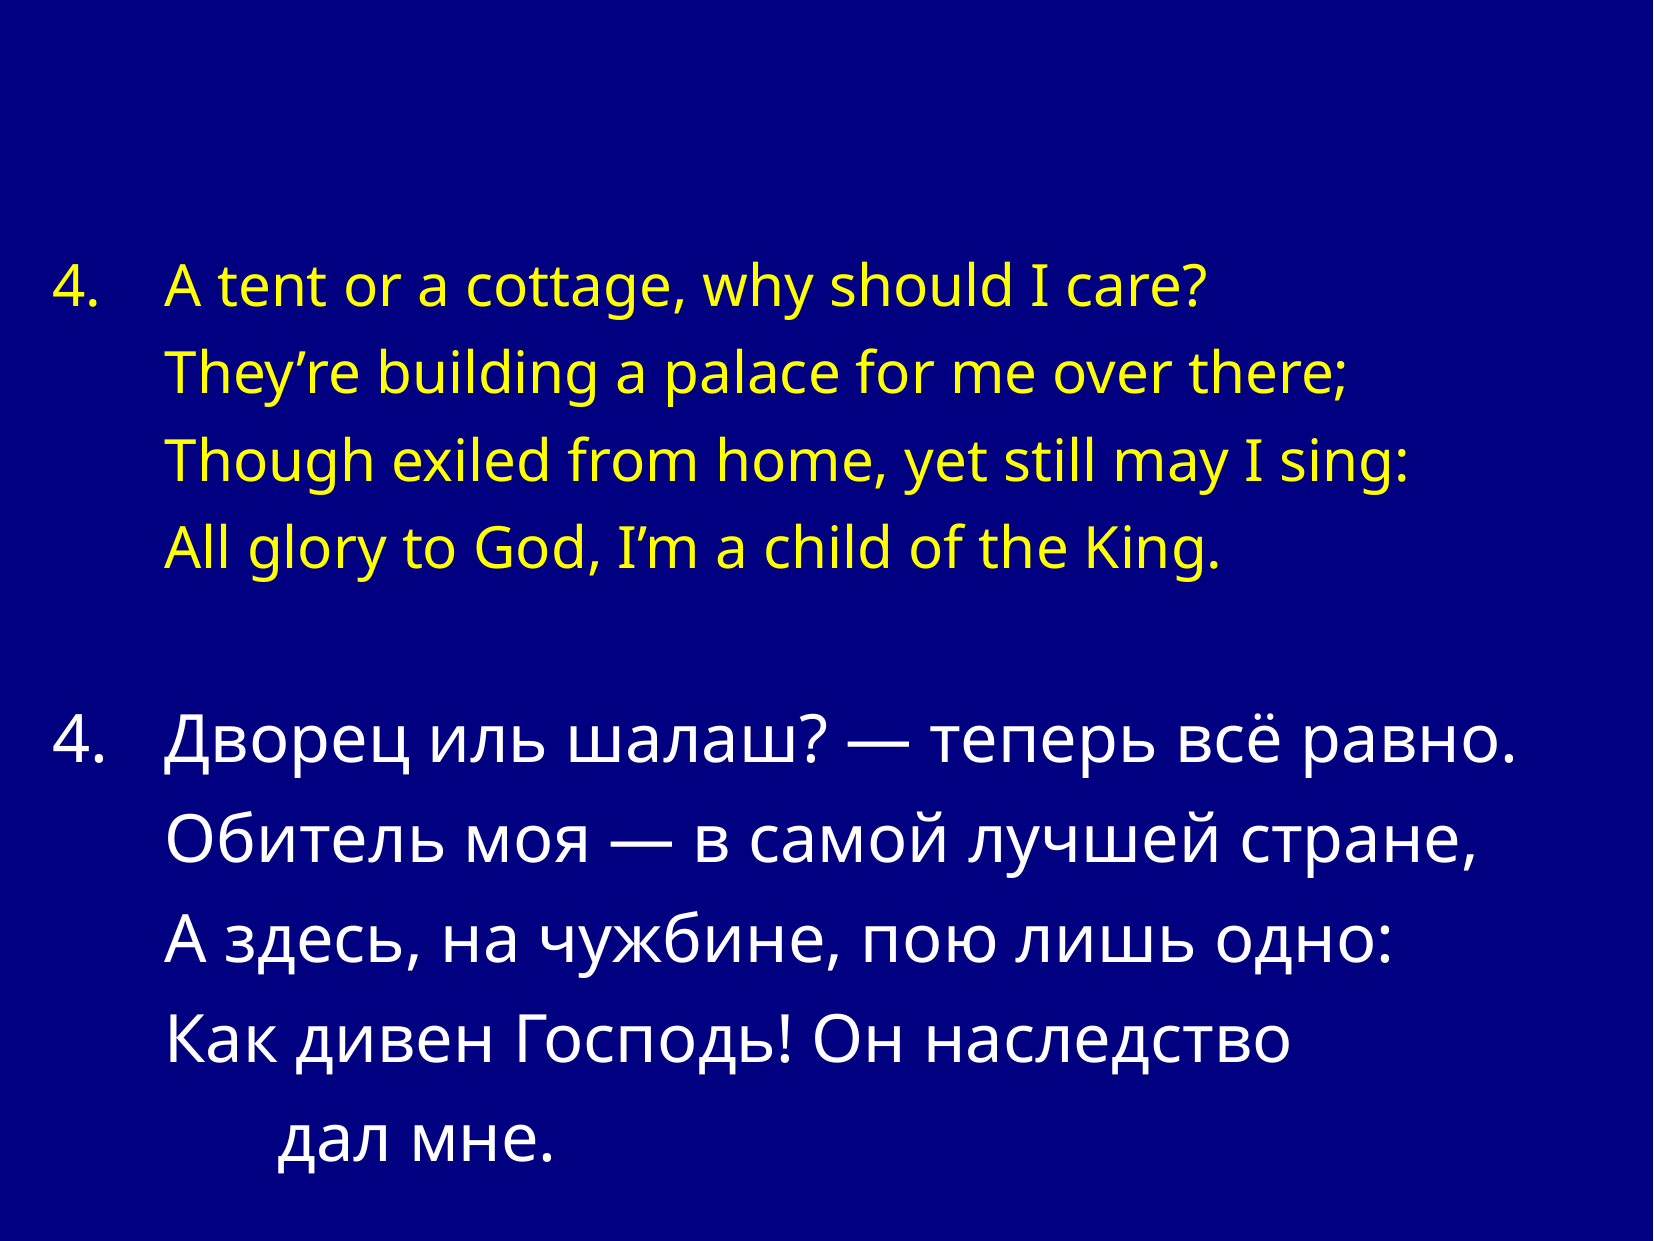

4.	A tent or a cottage, why should I care?
	They’re building a palace for me over there;
	Though exiled from home, yet still may I sing:
	All glory to God, I’m a child of the King.
4.	Дворец иль шалаш? — теперь всё равно.
	Обитель моя — в самой лучшей стране,
	А здесь, на чужбине, пою лишь одно:
	Как дивен Господь! Он наследство
		дал мне.